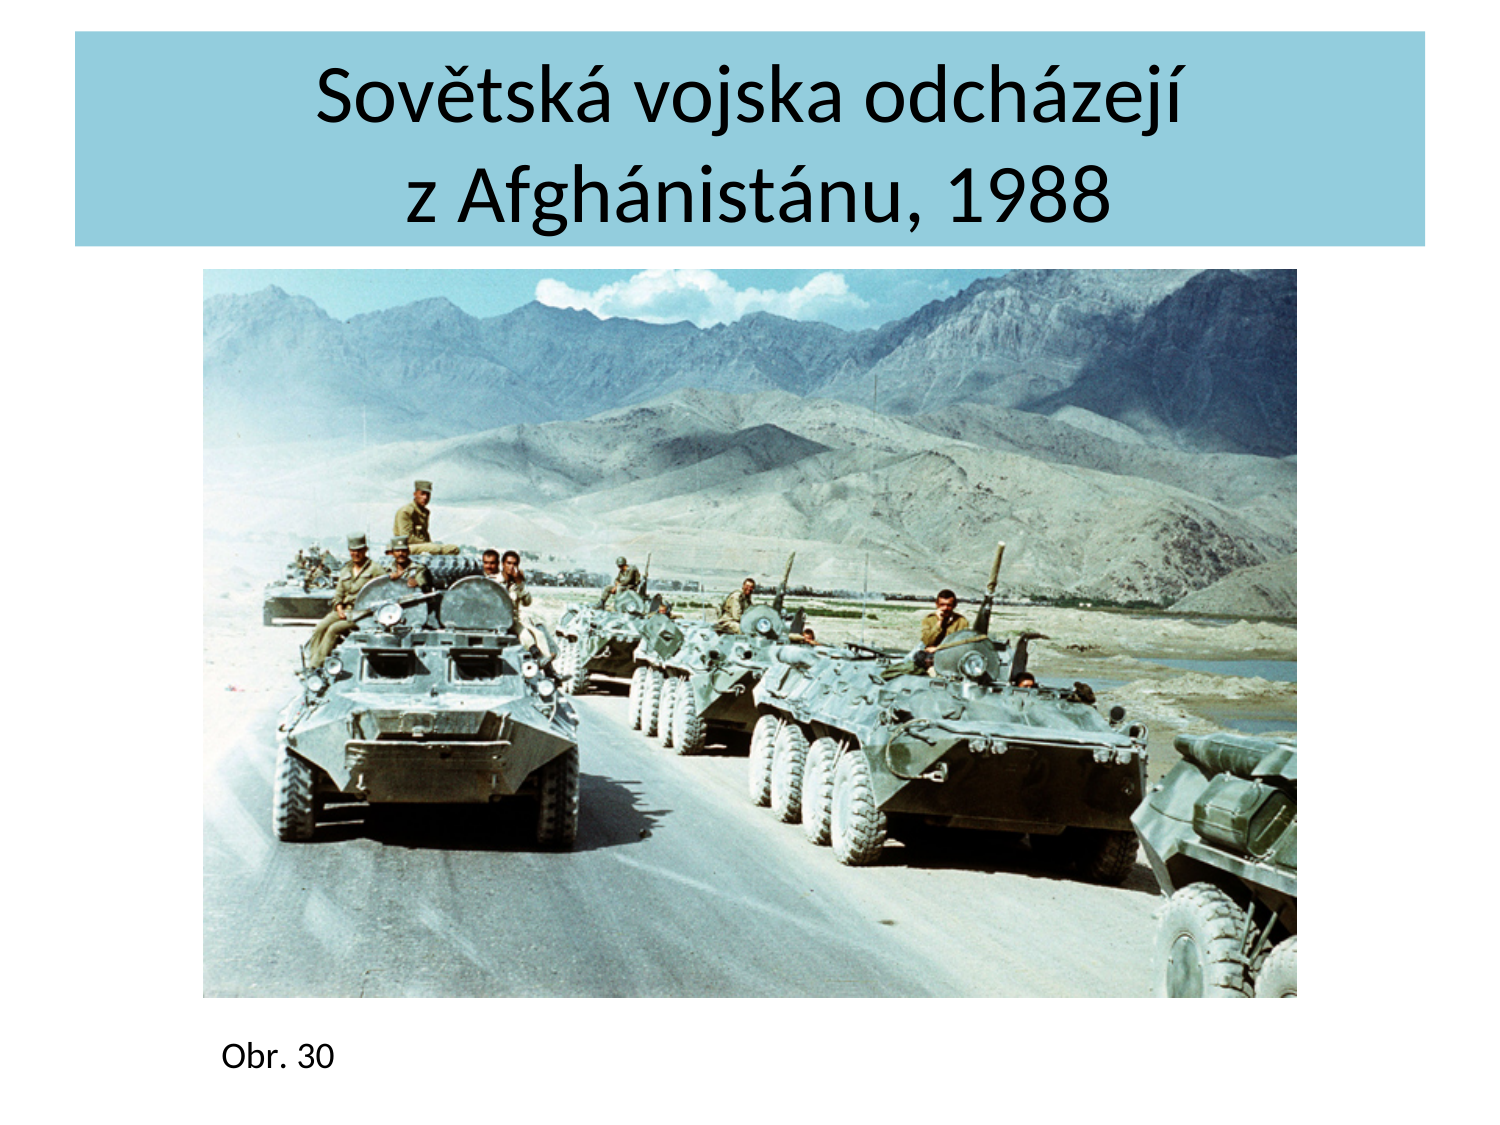

# Sovětská vojska odcházejí z Afghánistánu, 1988
Obr. 30